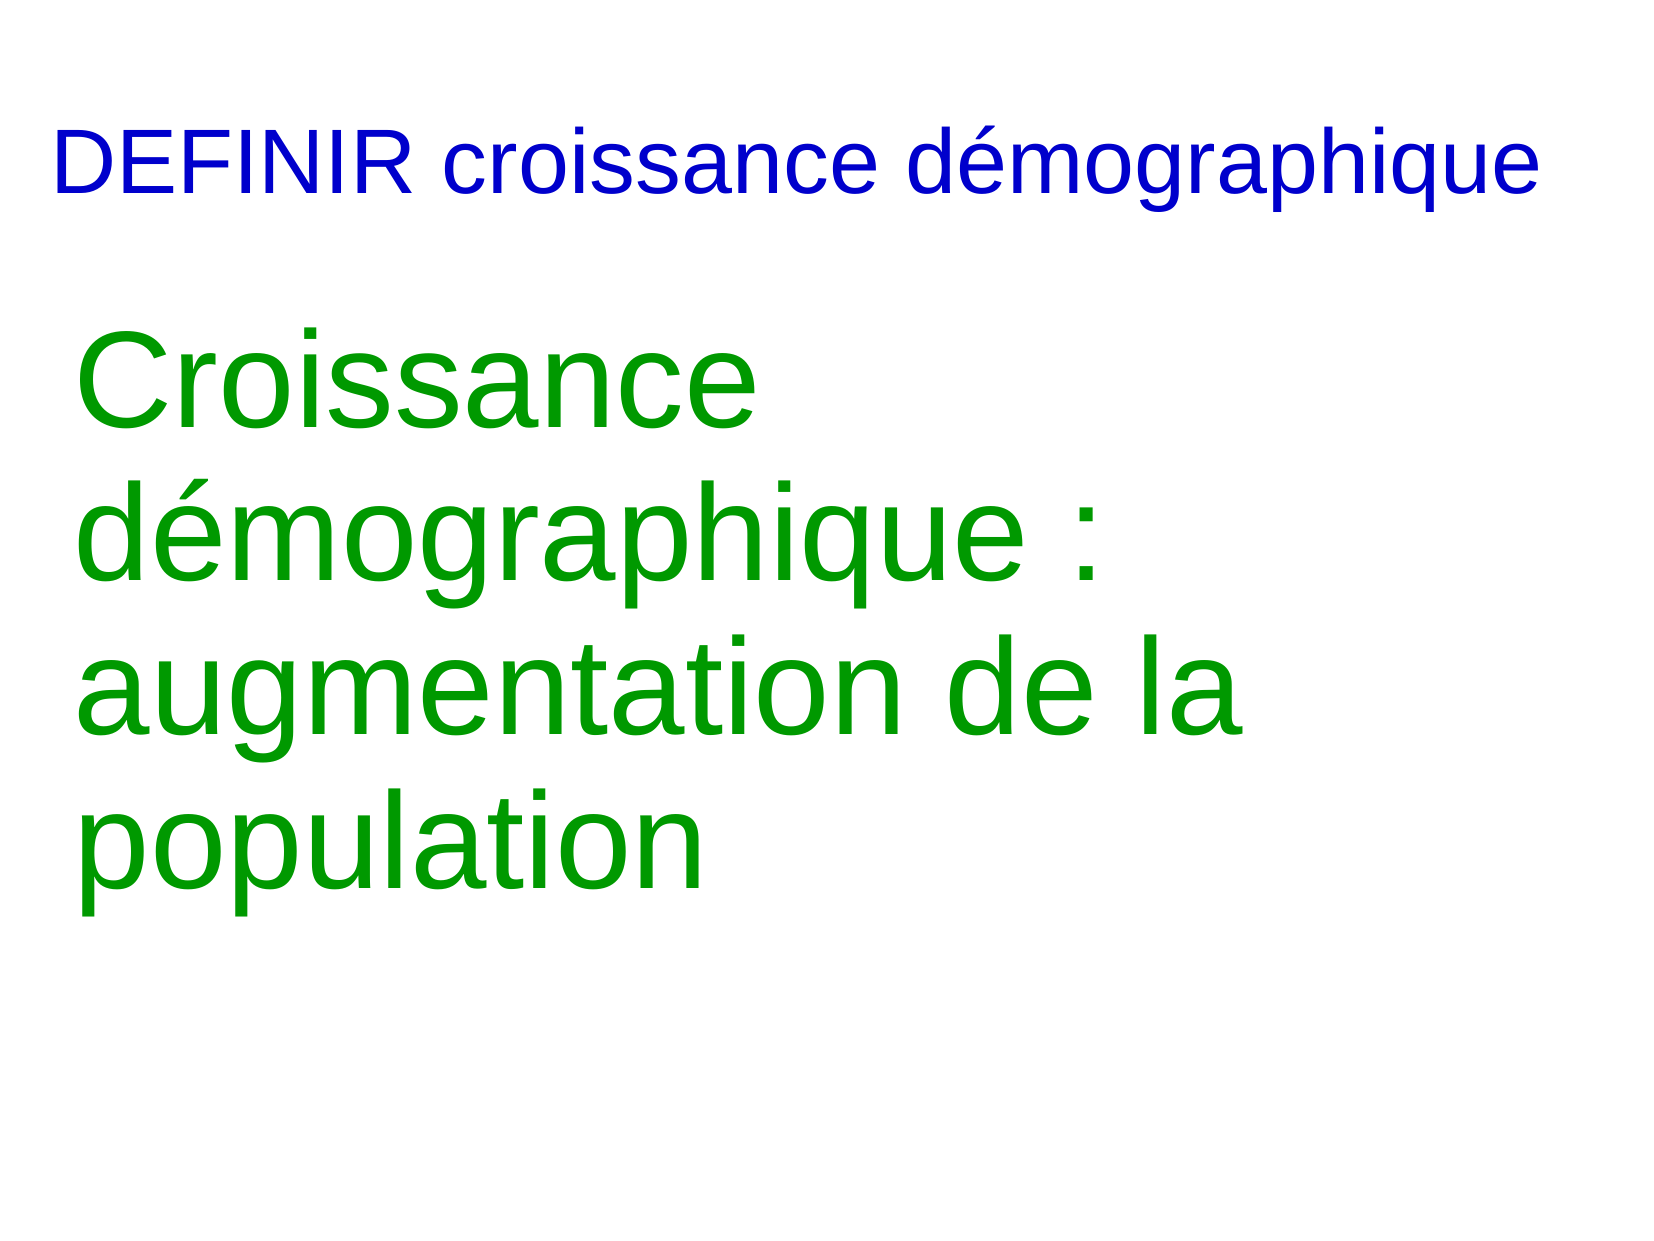

# DEFINIR croissance démographique
Croissance démographique : augmentation de la population